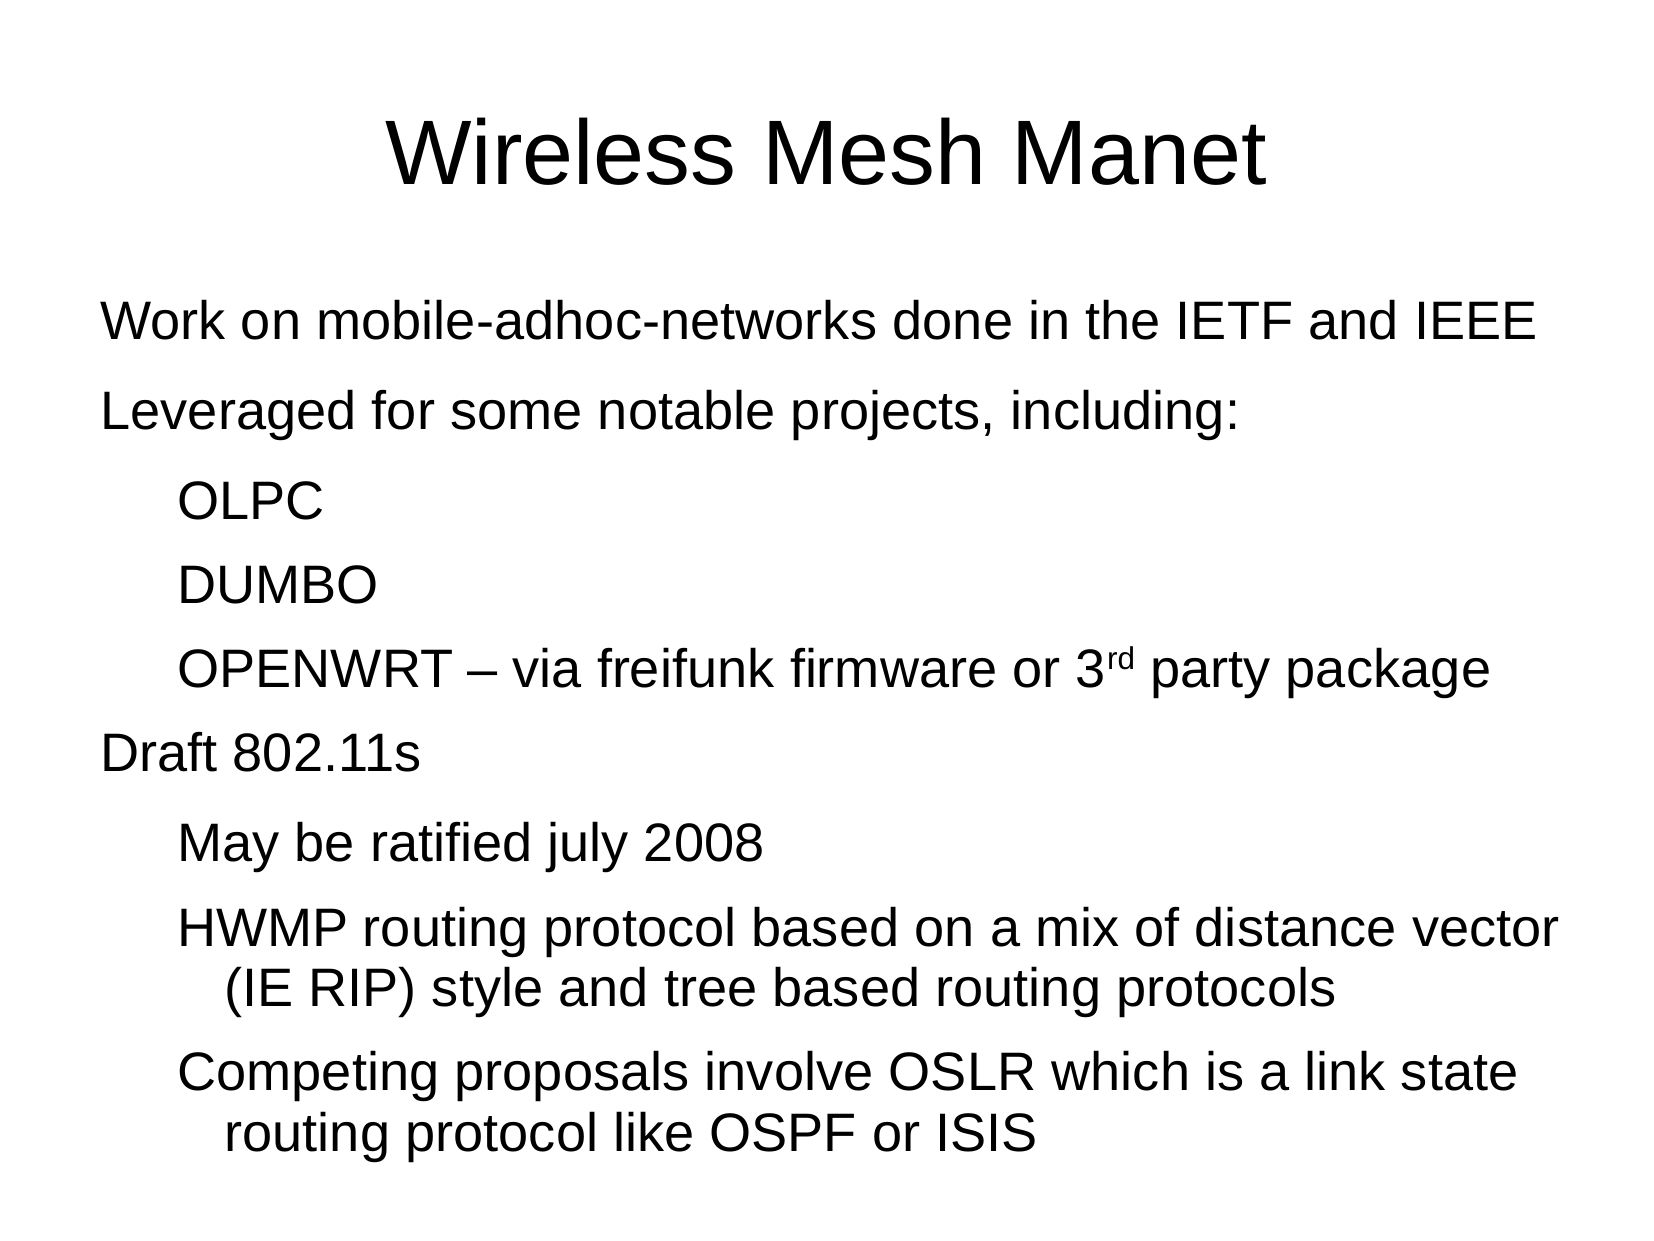

# Wireless Mesh Manet
Work on mobile-adhoc-networks done in the IETF and IEEE
Leveraged for some notable projects, including:
OLPC
DUMBO
OPENWRT – via freifunk firmware or 3rd party package
Draft 802.11s
May be ratified july 2008
HWMP routing protocol based on a mix of distance vector (IE RIP) style and tree based routing protocols
Competing proposals involve OSLR which is a link state routing protocol like OSPF or ISIS